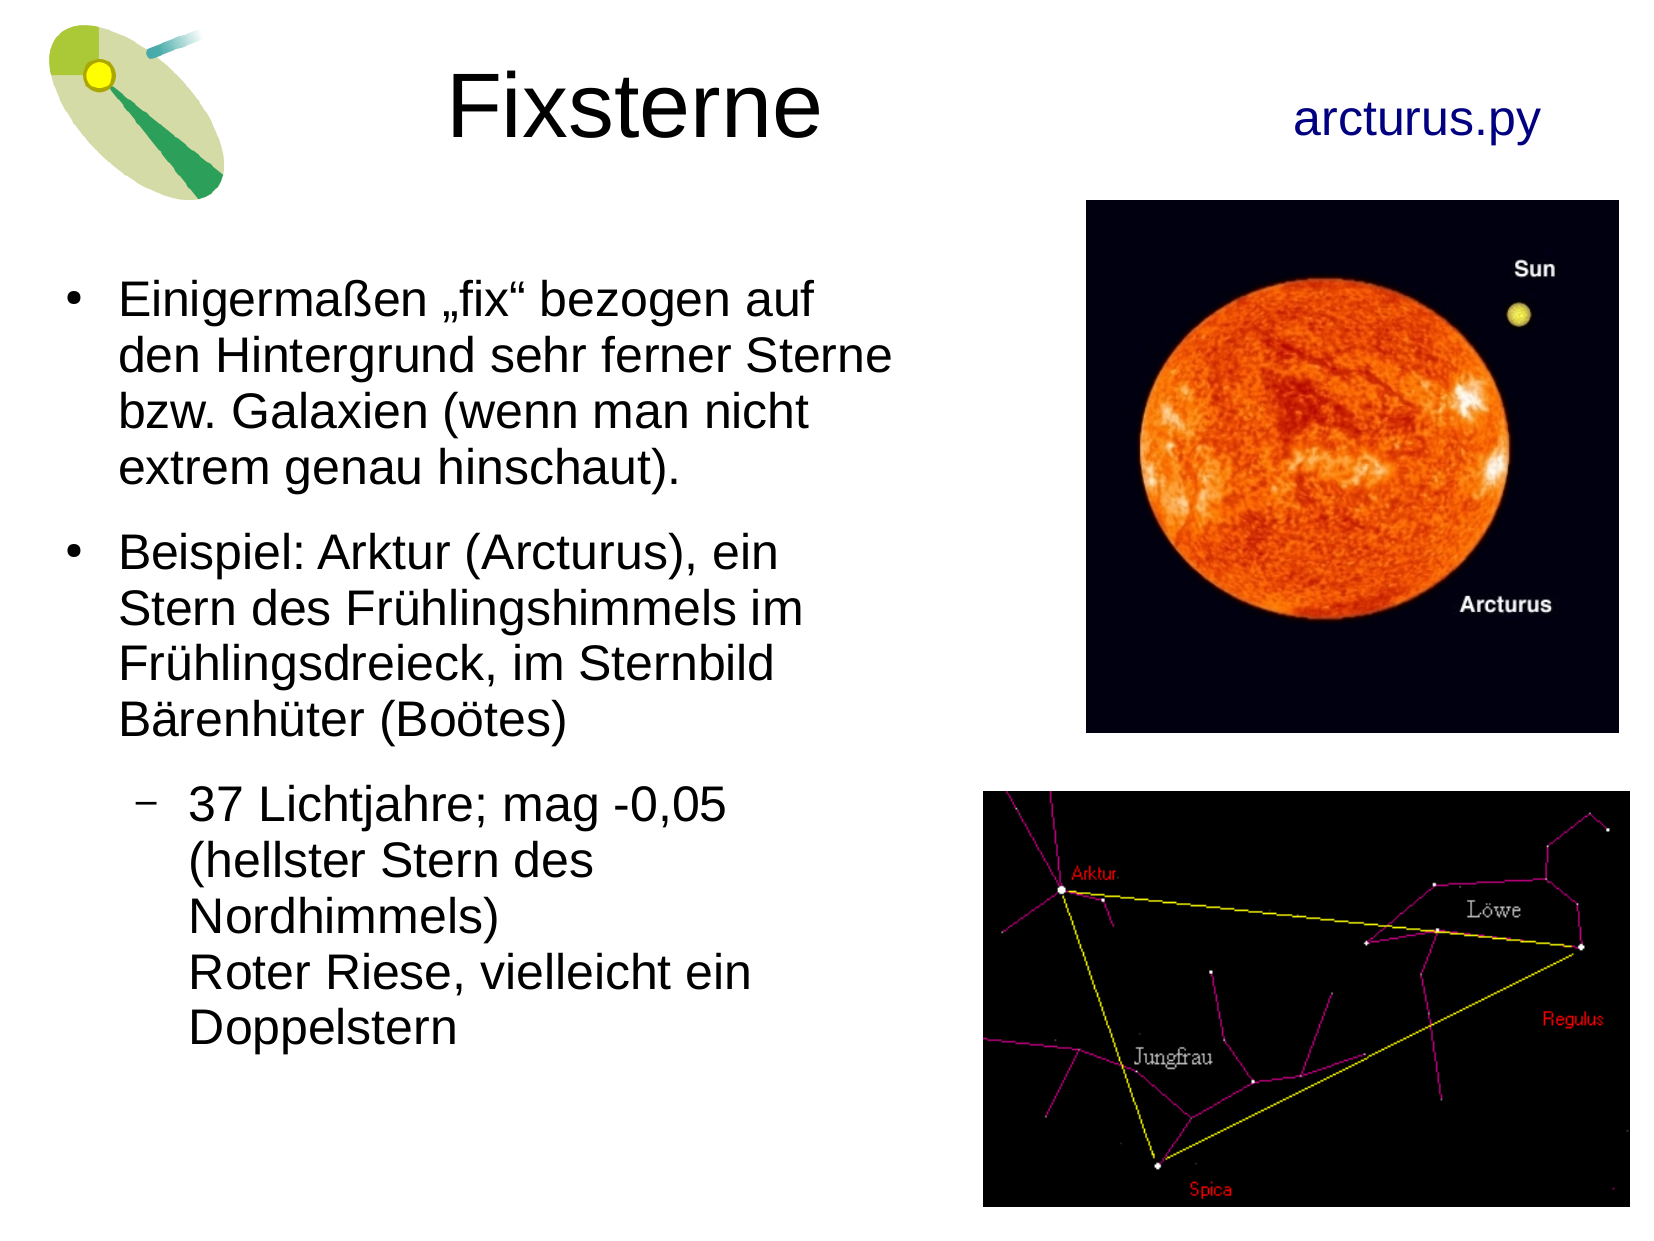

# Fixsterne
arcturus.py
Einigermaßen „fix“ bezogen auf den Hintergrund sehr ferner Sterne bzw. Galaxien (wenn man nicht extrem genau hinschaut).
Beispiel: Arktur (Arcturus), ein Stern des Frühlingshimmels im Frühlingsdreieck, im Sternbild Bärenhüter (Boötes)
37 Lichtjahre; mag -0,05 (hellster Stern des Nordhimmels)
Roter Riese, vielleicht ein Doppelstern